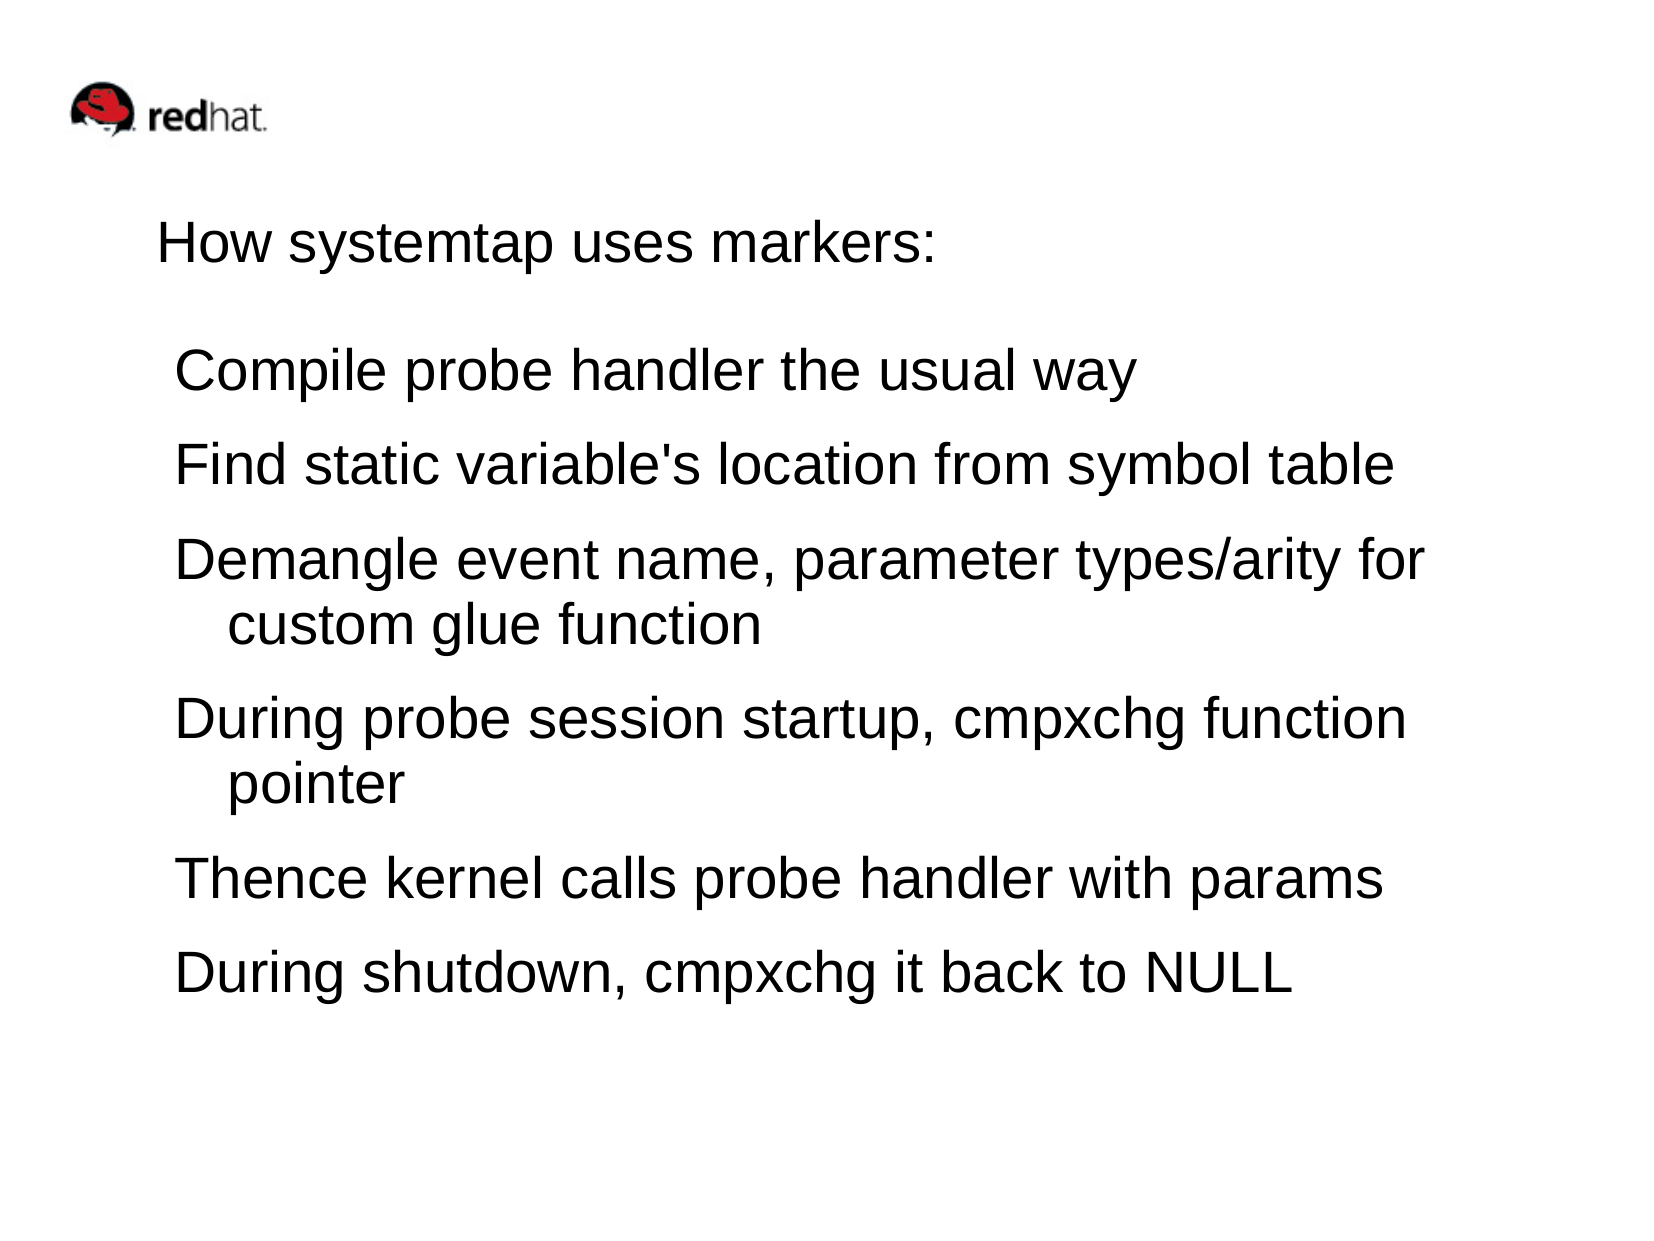

# How systemtap uses markers:
Compile probe handler the usual way
Find static variable's location from symbol table
Demangle event name, parameter types/arity for custom glue function
During probe session startup, cmpxchg function pointer
Thence kernel calls probe handler with params
During shutdown, cmpxchg it back to NULL